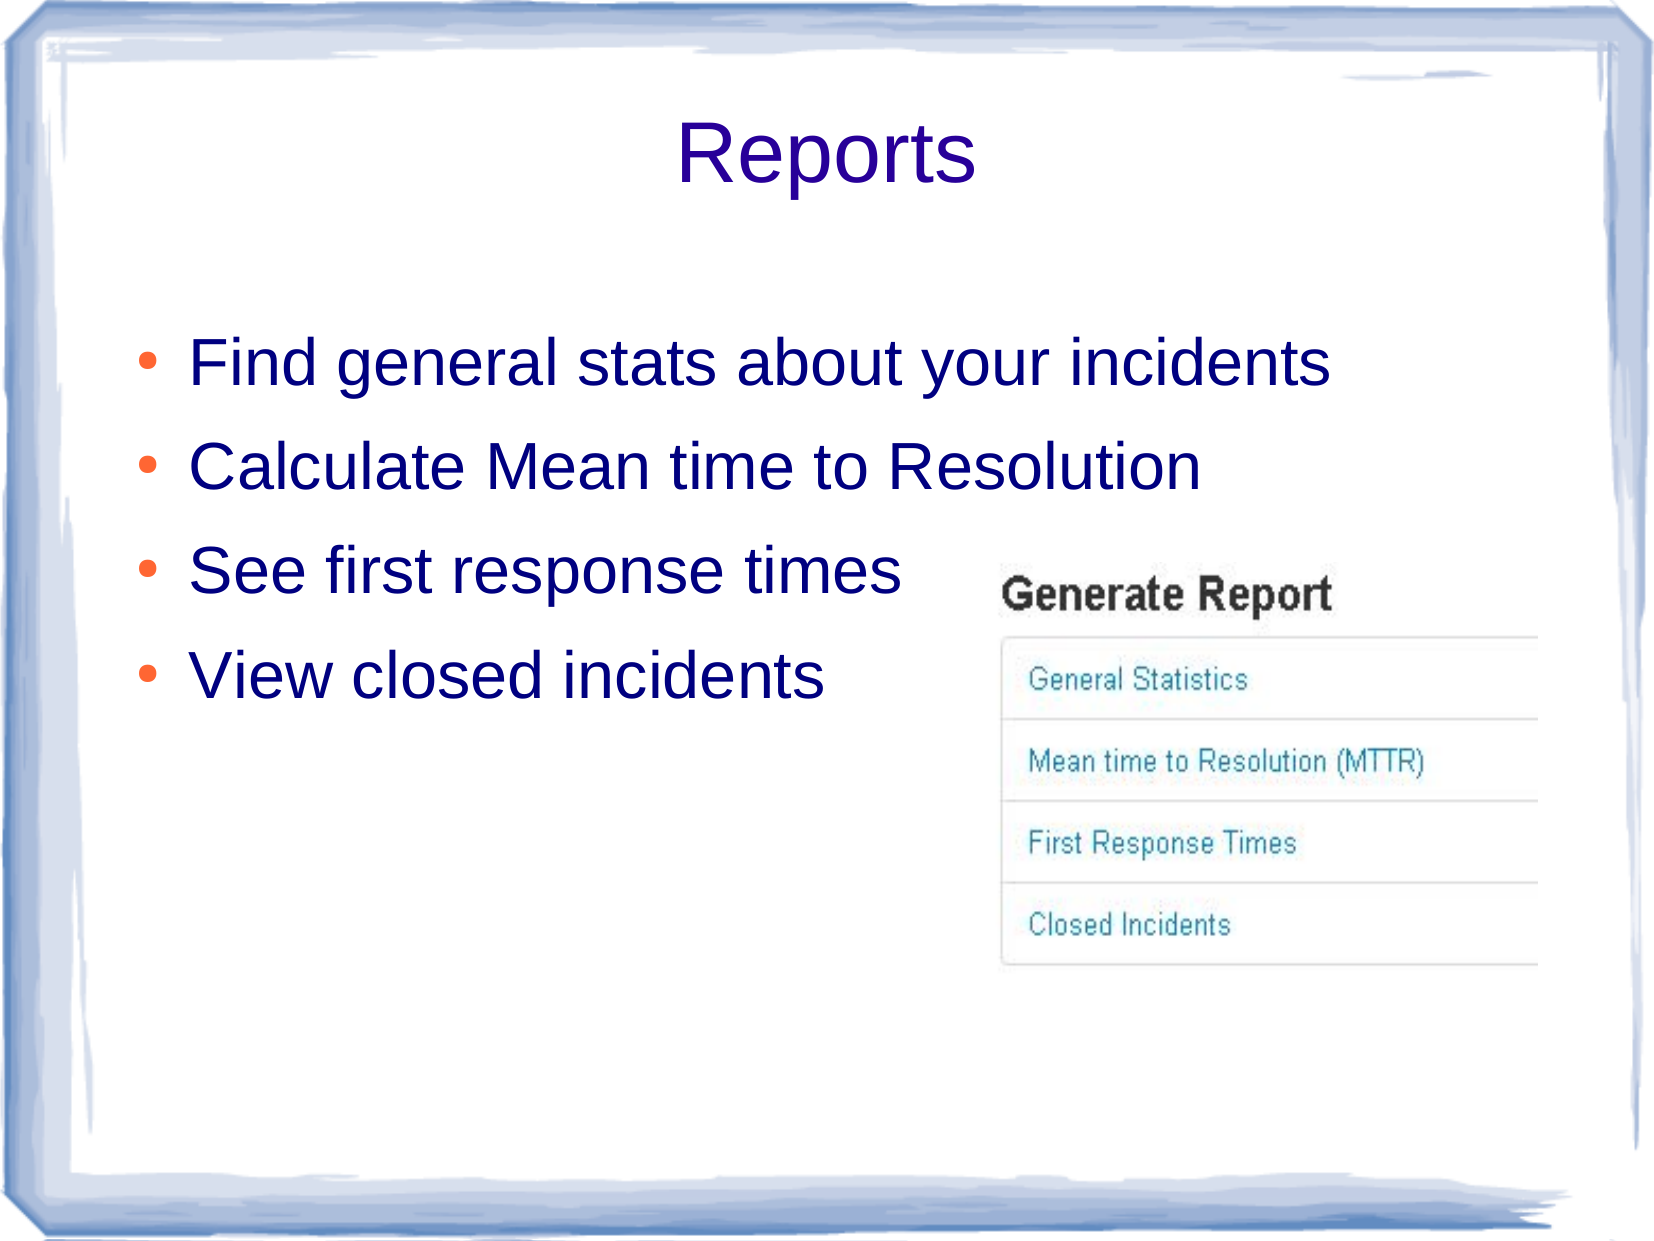

# Reports
Find general stats about your incidents
Calculate Mean time to Resolution
See first response times
View closed incidents